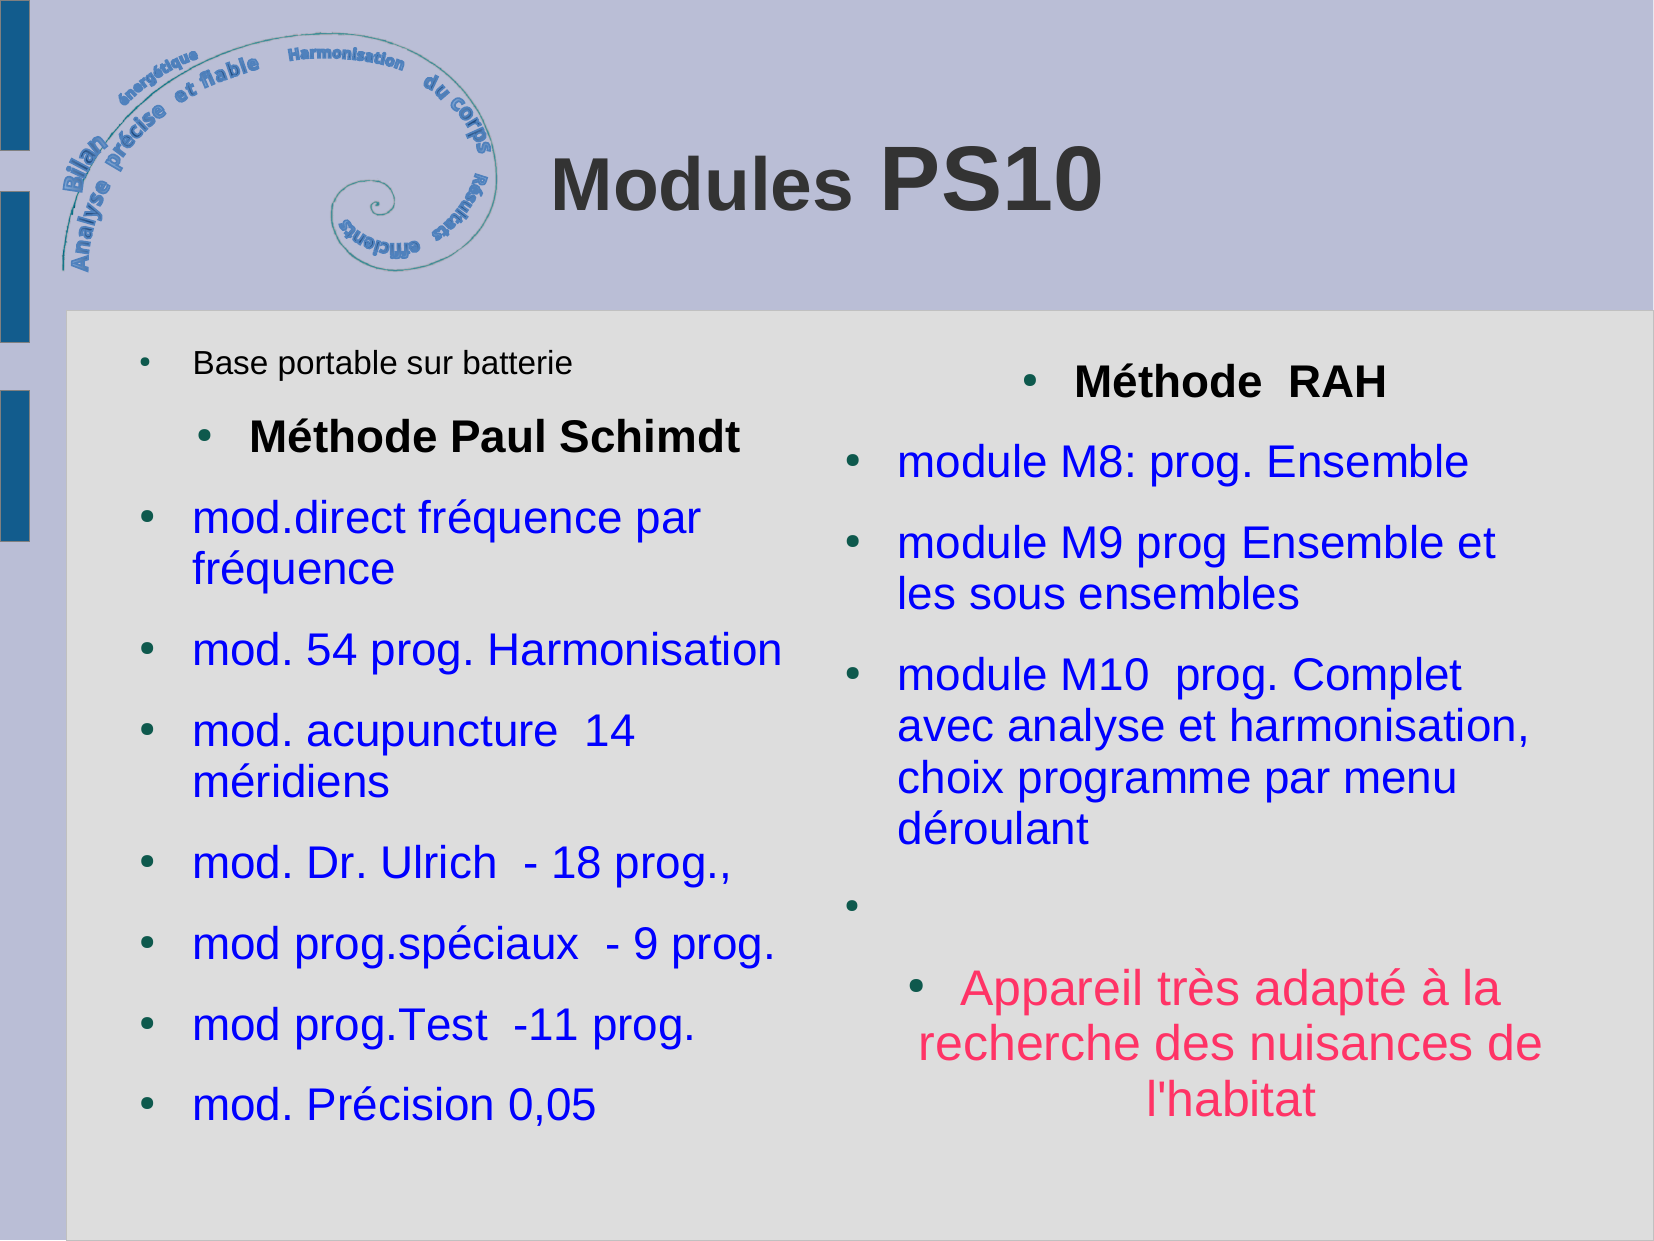

Harmonisation
énergétique
fiable
du
et
corps
précise
Bilan
Résultats
efficients
Analyse
# Modules PS10
Base portable sur batterie
Méthode Paul Schimdt
mod.direct fréquence par fréquence
mod. 54 prog. Harmonisation
mod. acupuncture 14 méridiens
mod. Dr. Ulrich - 18 prog.,
mod prog.spéciaux - 9 prog.
mod prog.Test -11 prog.
mod. Précision 0,05
Méthode RAH
module M8: prog. Ensemble
module M9 prog Ensemble et les sous ensembles
module M10 prog. Complet avec analyse et harmonisation, choix programme par menu déroulant
Appareil très adapté à la recherche des nuisances de l'habitat